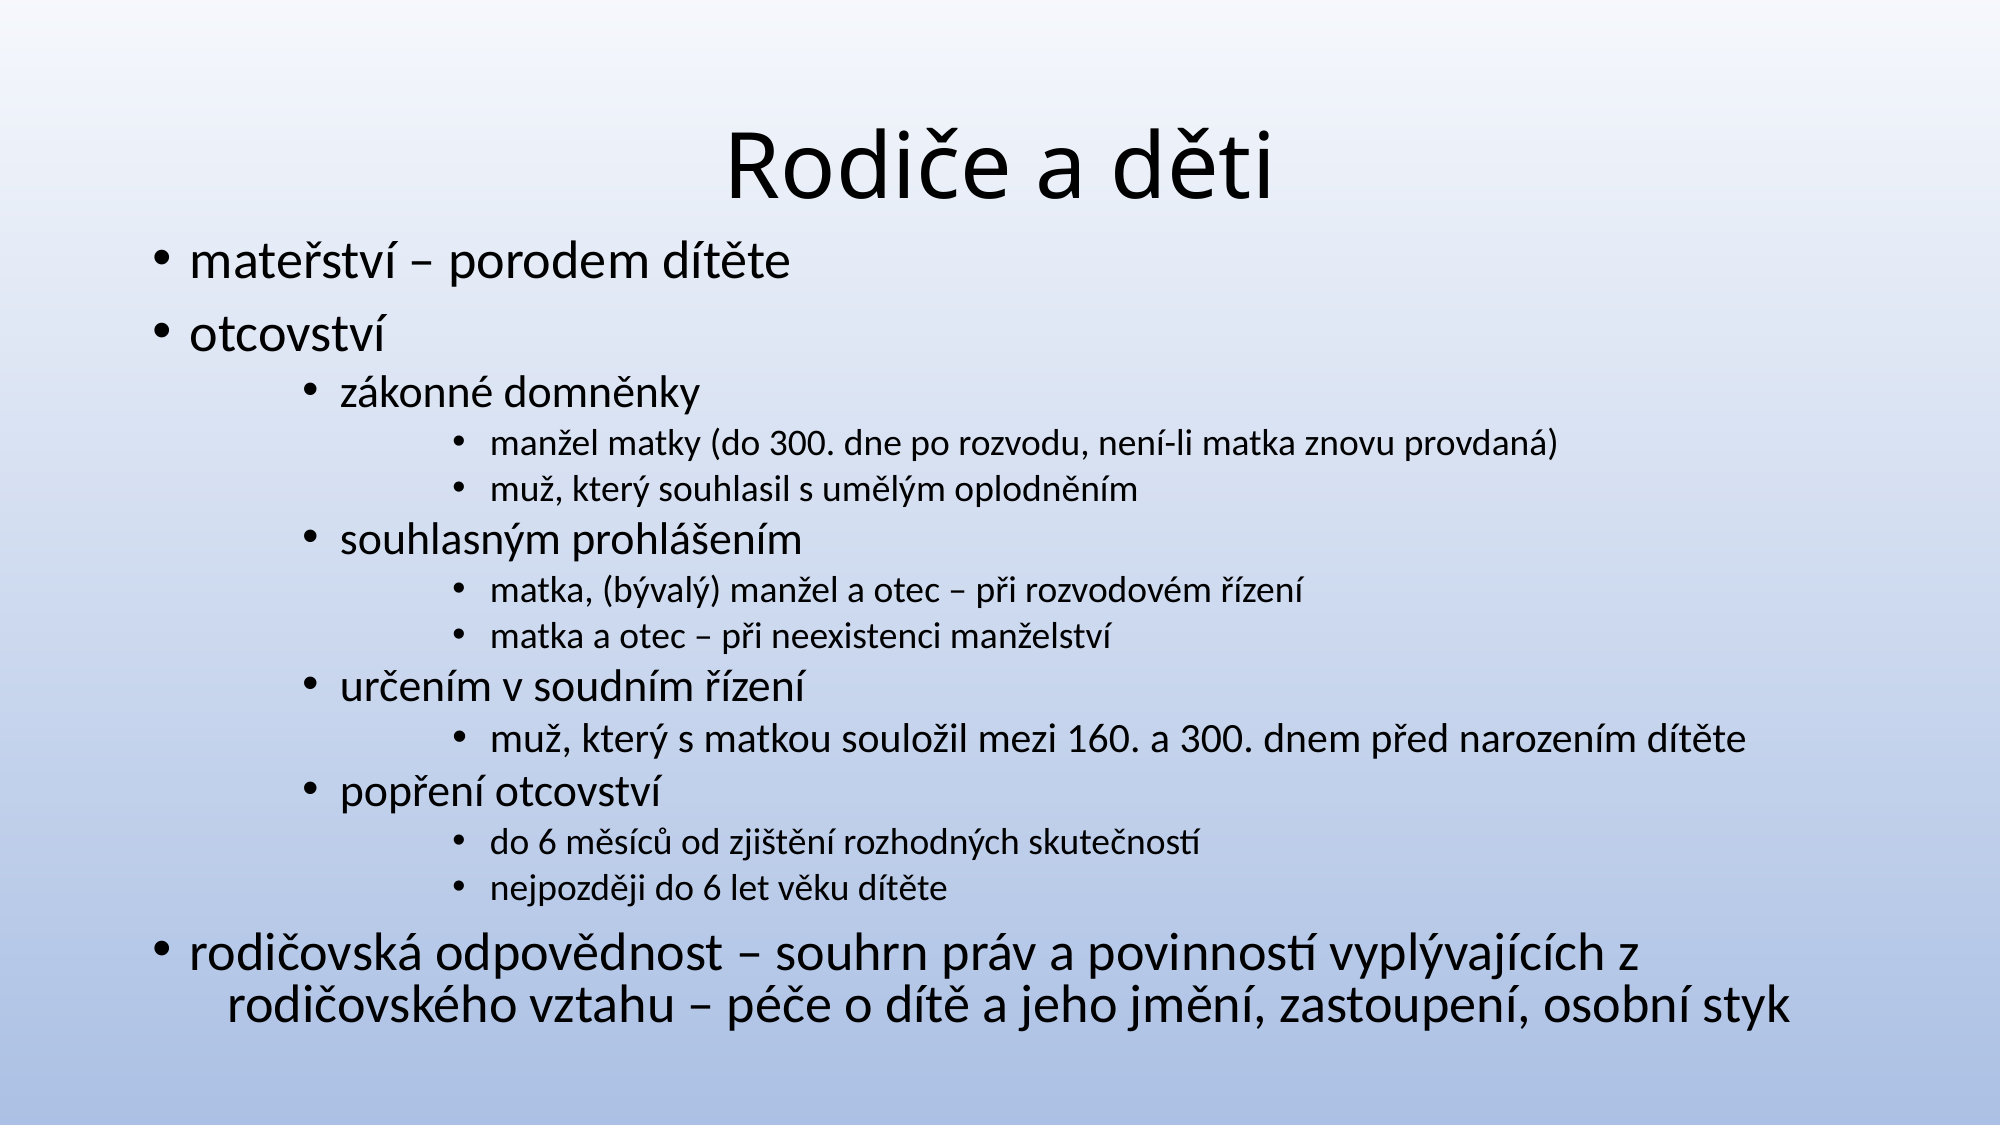

# Rodiče a děti
mateřství – porodem dítěte
otcovství
zákonné domněnky
manžel matky (do 300. dne po rozvodu, není-li matka znovu provdaná)
muž, který souhlasil s umělým oplodněním
souhlasným prohlášením
matka, (bývalý) manžel a otec – při rozvodovém řízení
matka a otec – při neexistenci manželství
určením v soudním řízení
muž, který s matkou souložil mezi 160. a 300. dnem před narozením dítěte
popření otcovství
do 6 měsíců od zjištění rozhodných skutečností
nejpozději do 6 let věku dítěte
rodičovská odpovědnost – souhrn práv a povinností vyplývajících z rodičovského vztahu – péče o dítě a jeho jmění, zastoupení, osobní styk